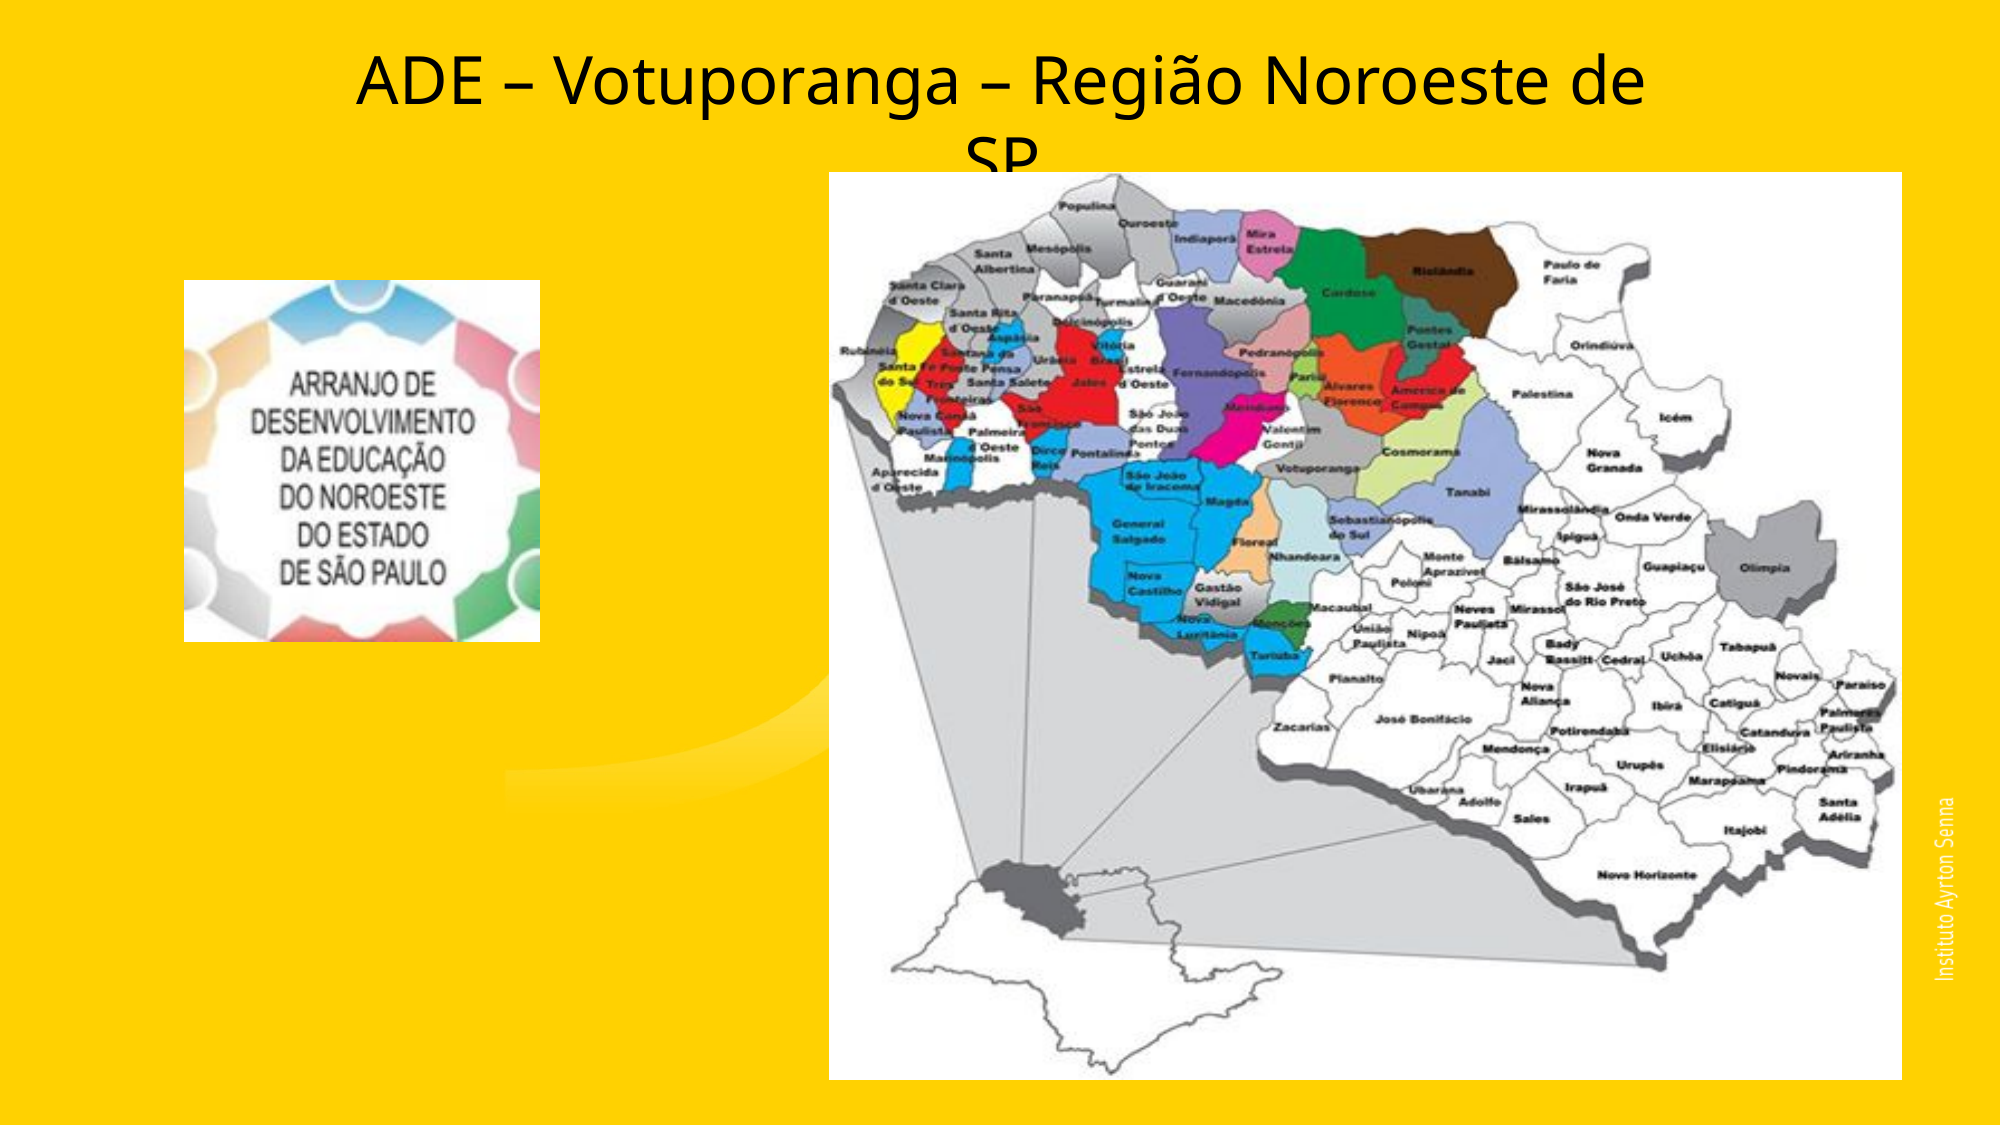

ADE – Votuporanga – Região Noroeste de SP